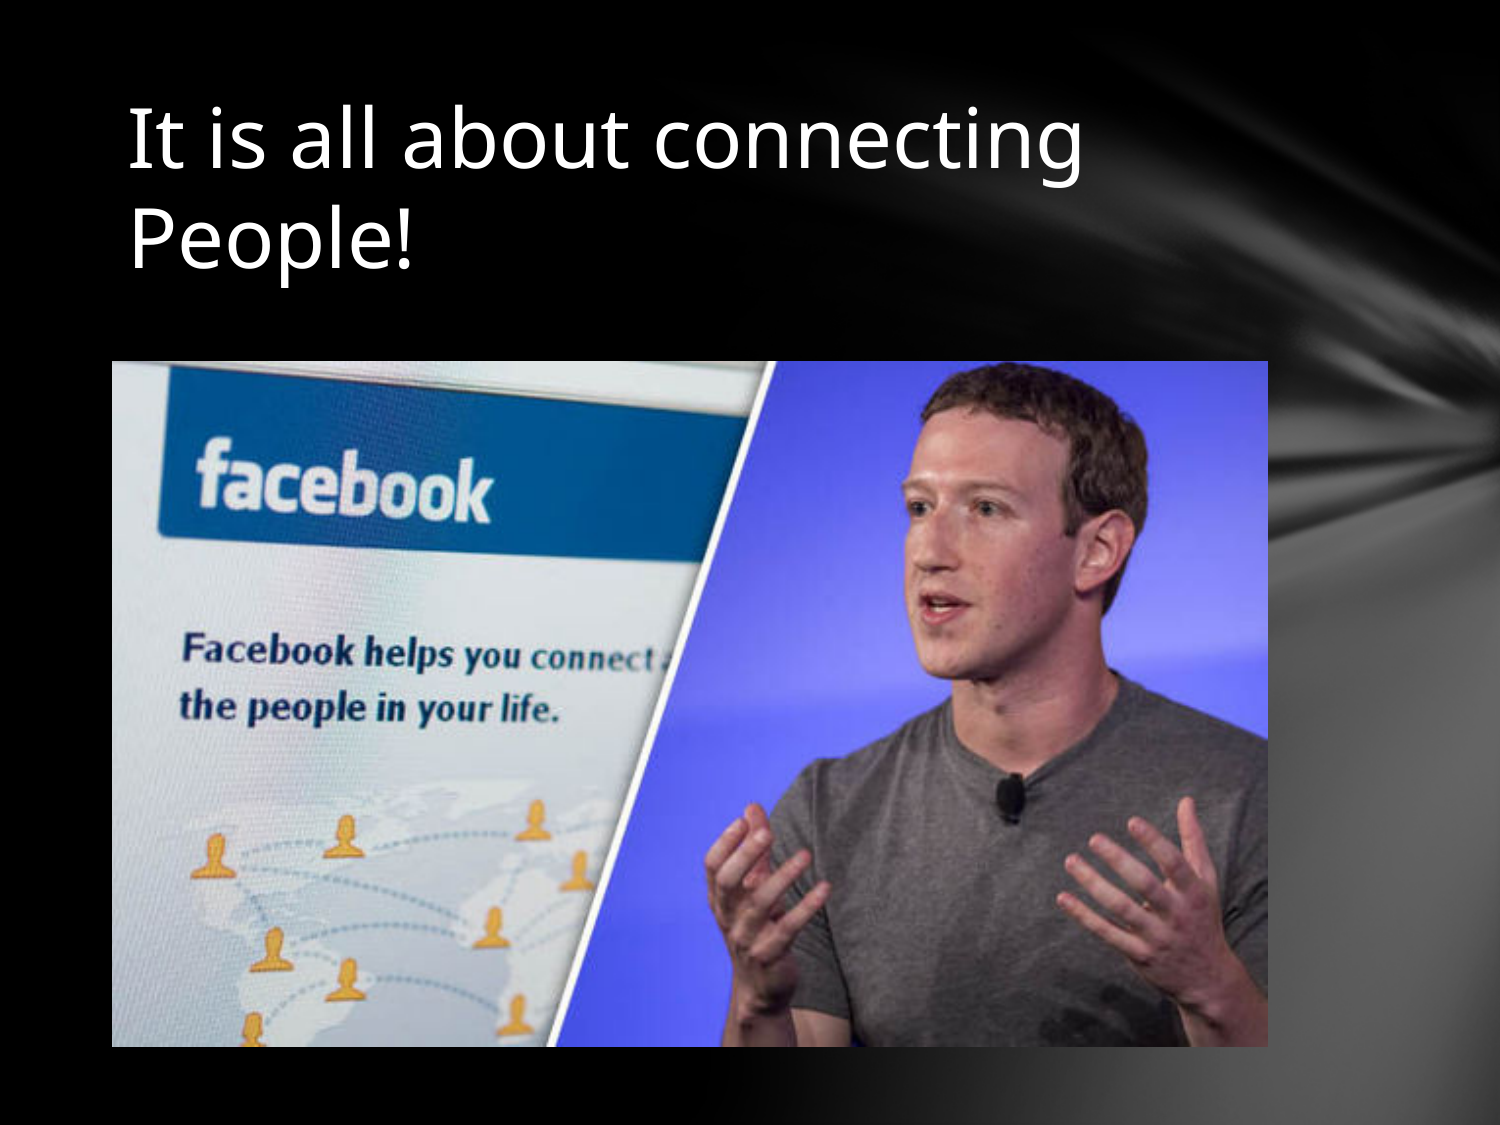

# It is all about connecting People!